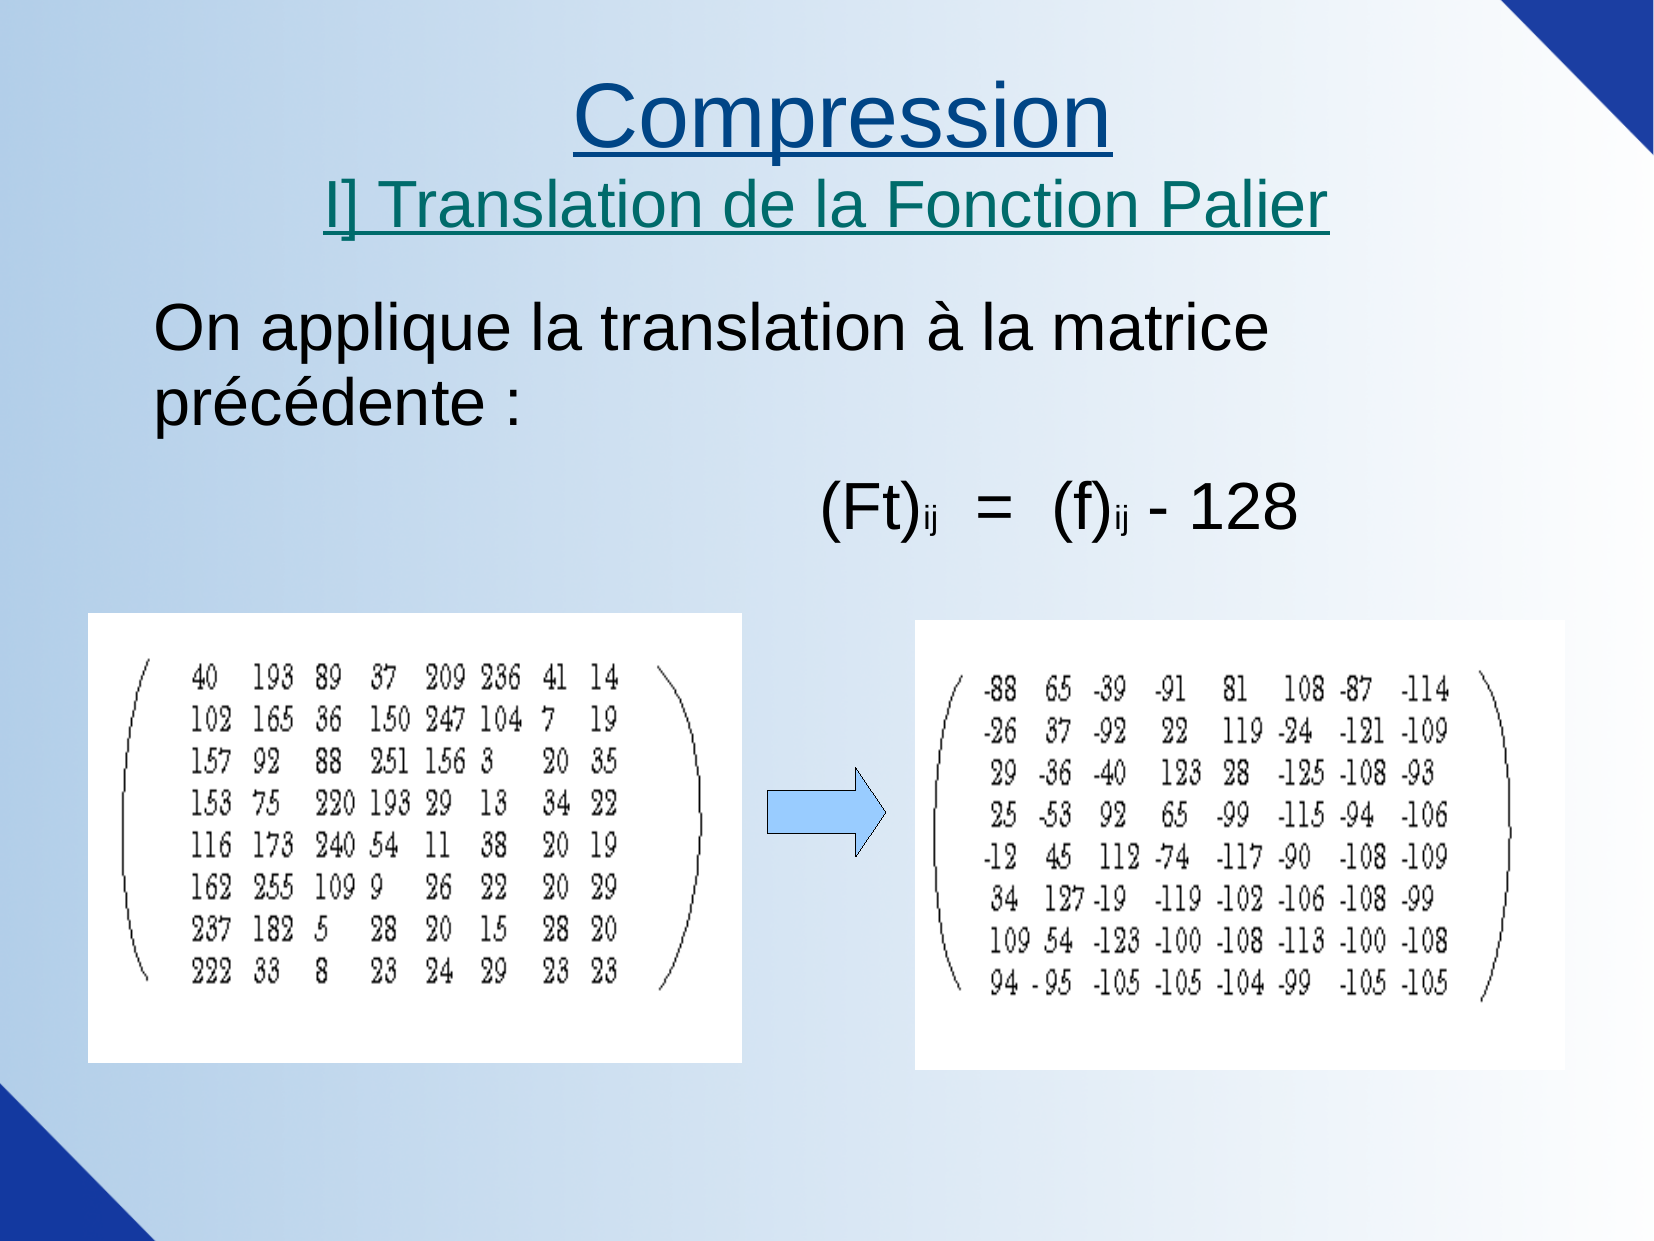

# Compression I] Translation de la Fonction Palier
On applique la translation à la matrice précédente :
 (Ft)ij = (f)ij - 128